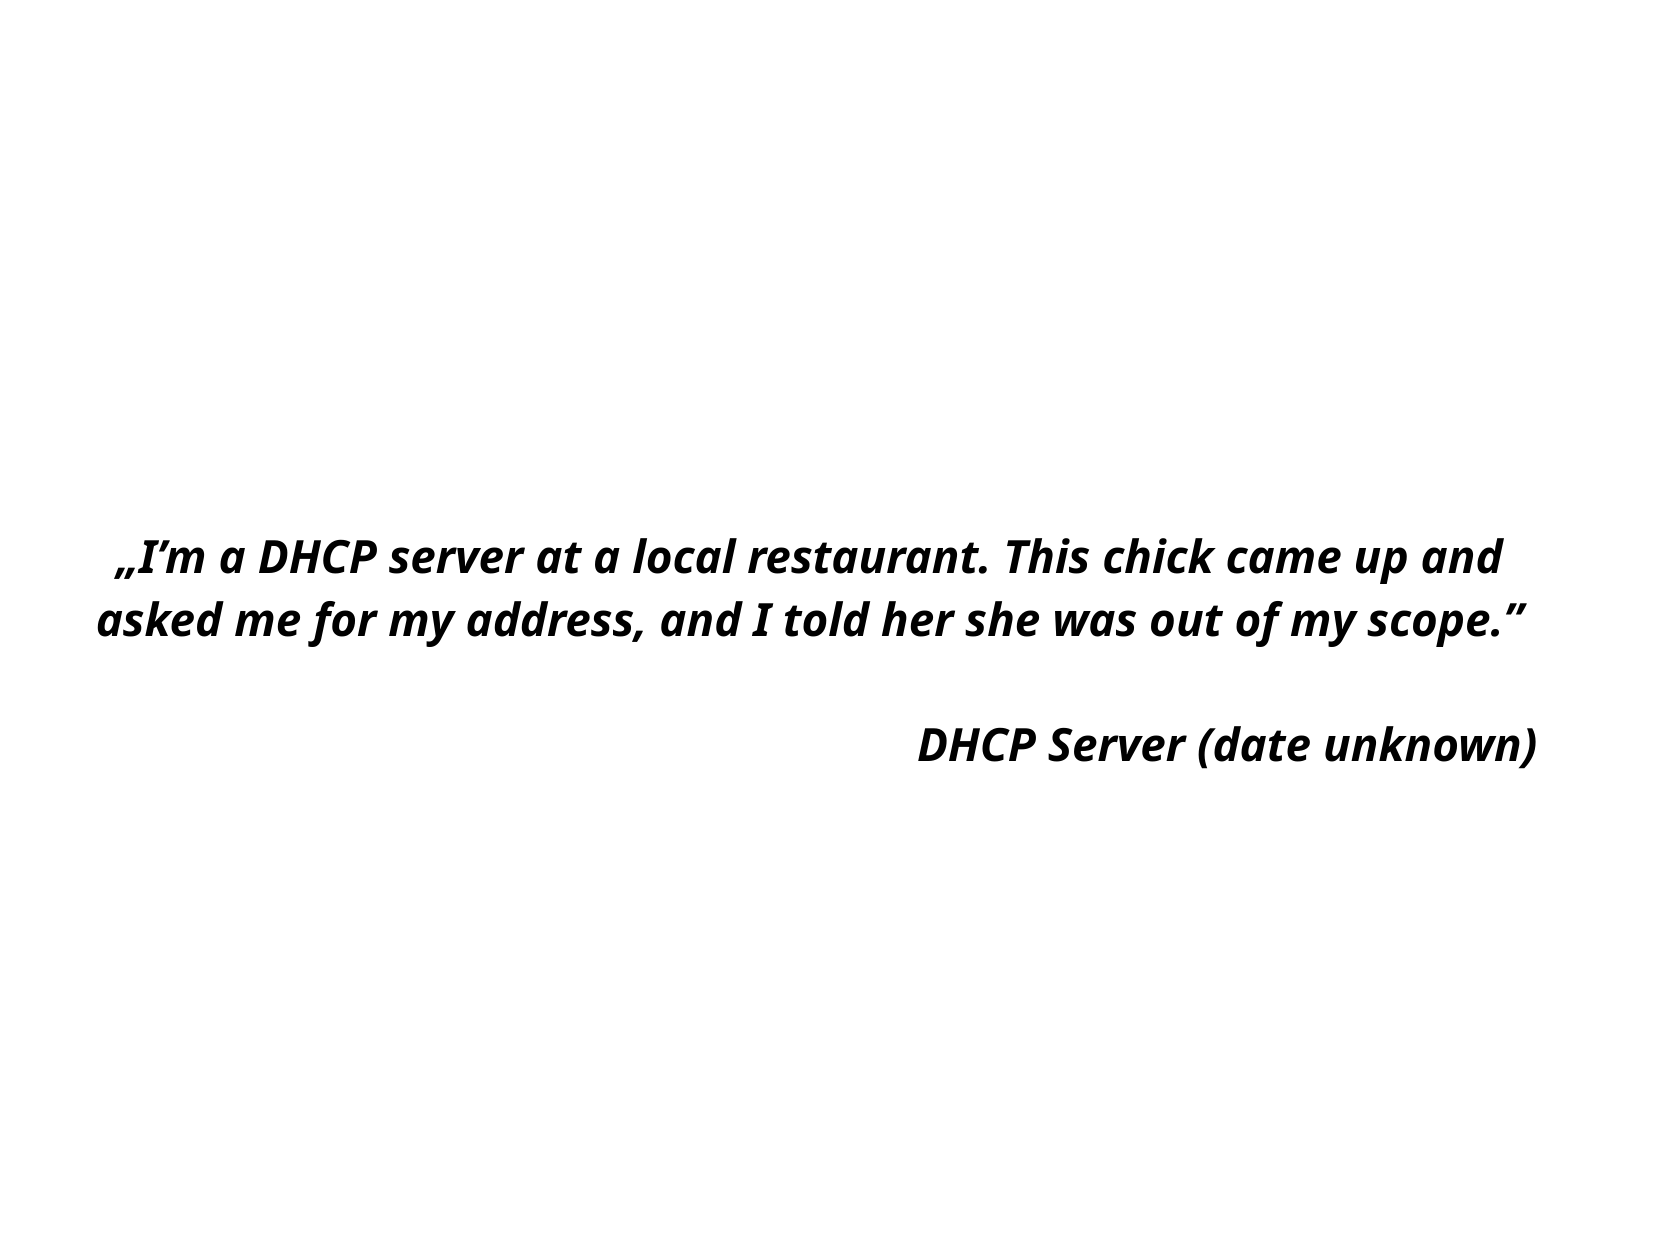

# DHCP
„I’m a DHCP server at a local restaurant. This chick came up and asked me for my address, and I told her she was out of my scope.”
DHCP Server (date unknown)